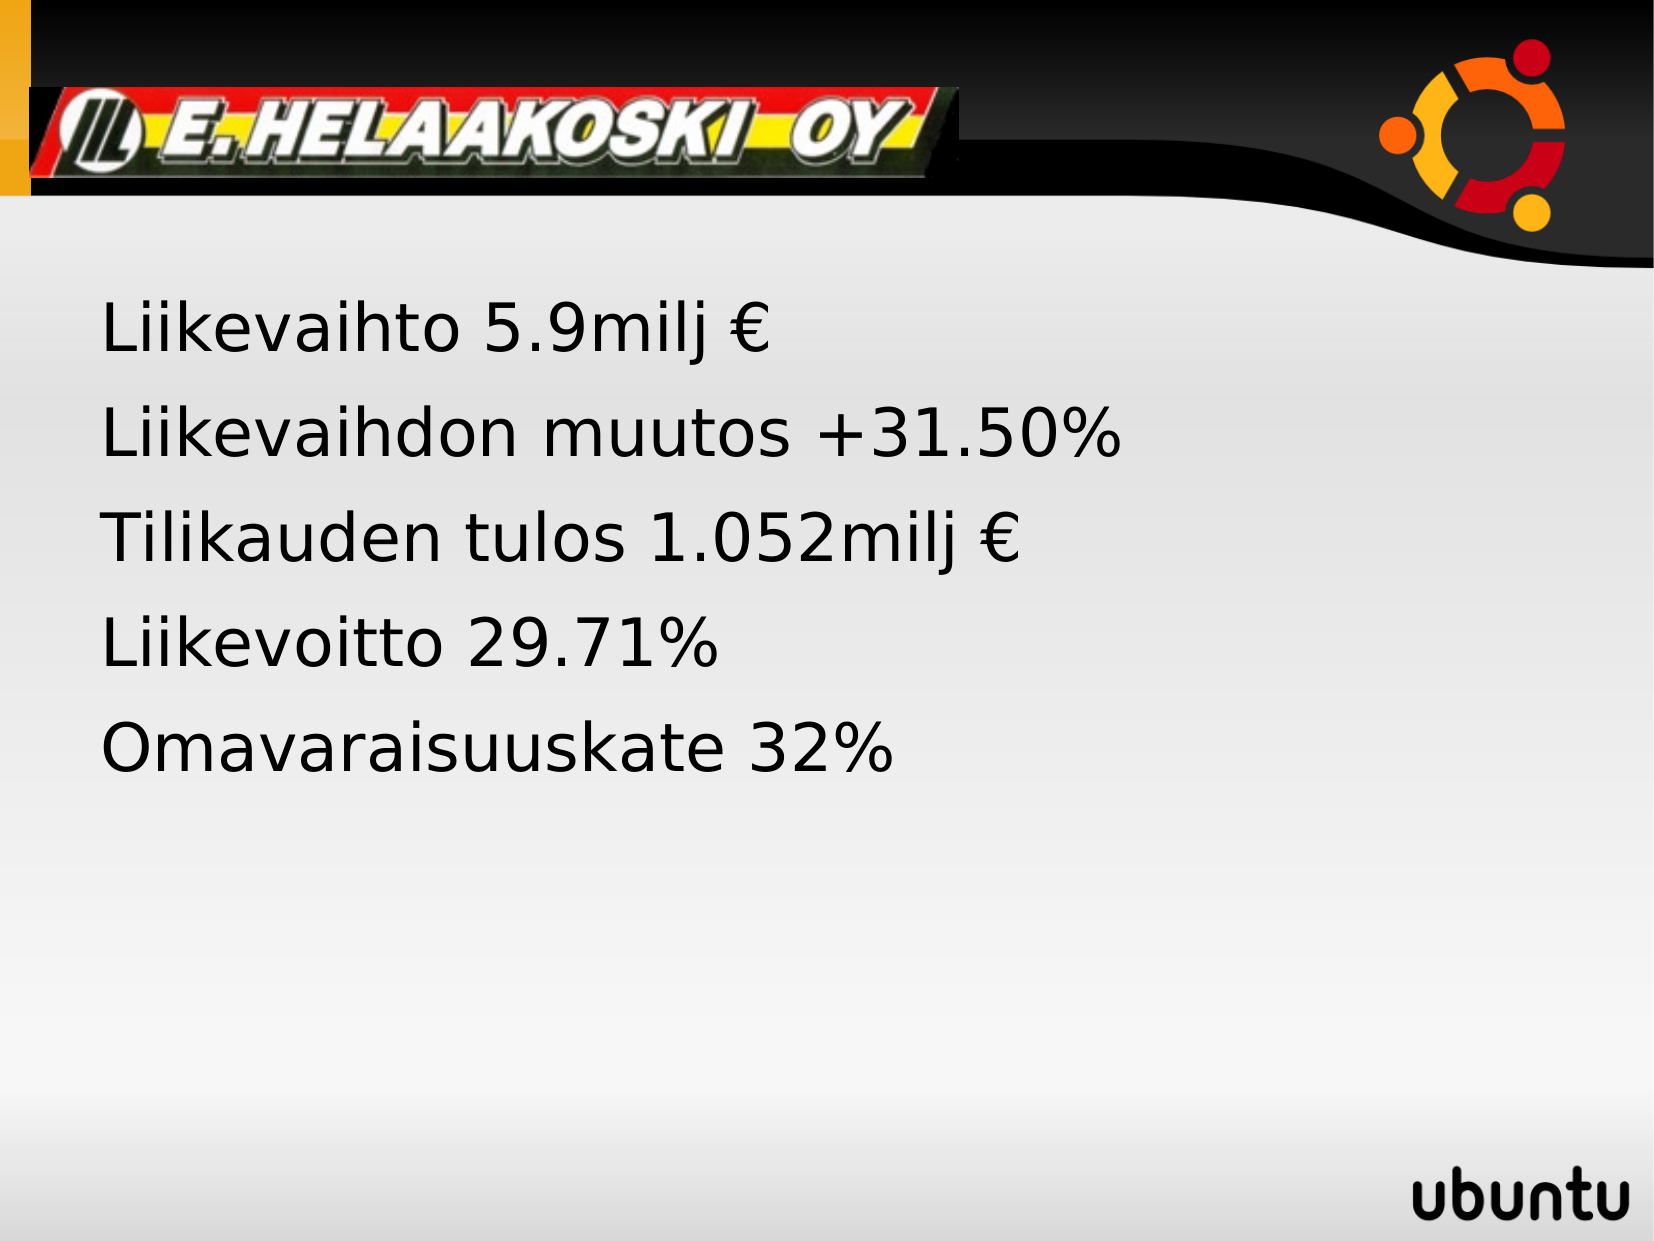

# Liikevaihto 5.9milj €
Liikevaihdon muutos +31.50%
Tilikauden tulos 1.052milj €
Liikevoitto 29.71%
Omavaraisuuskate 32%